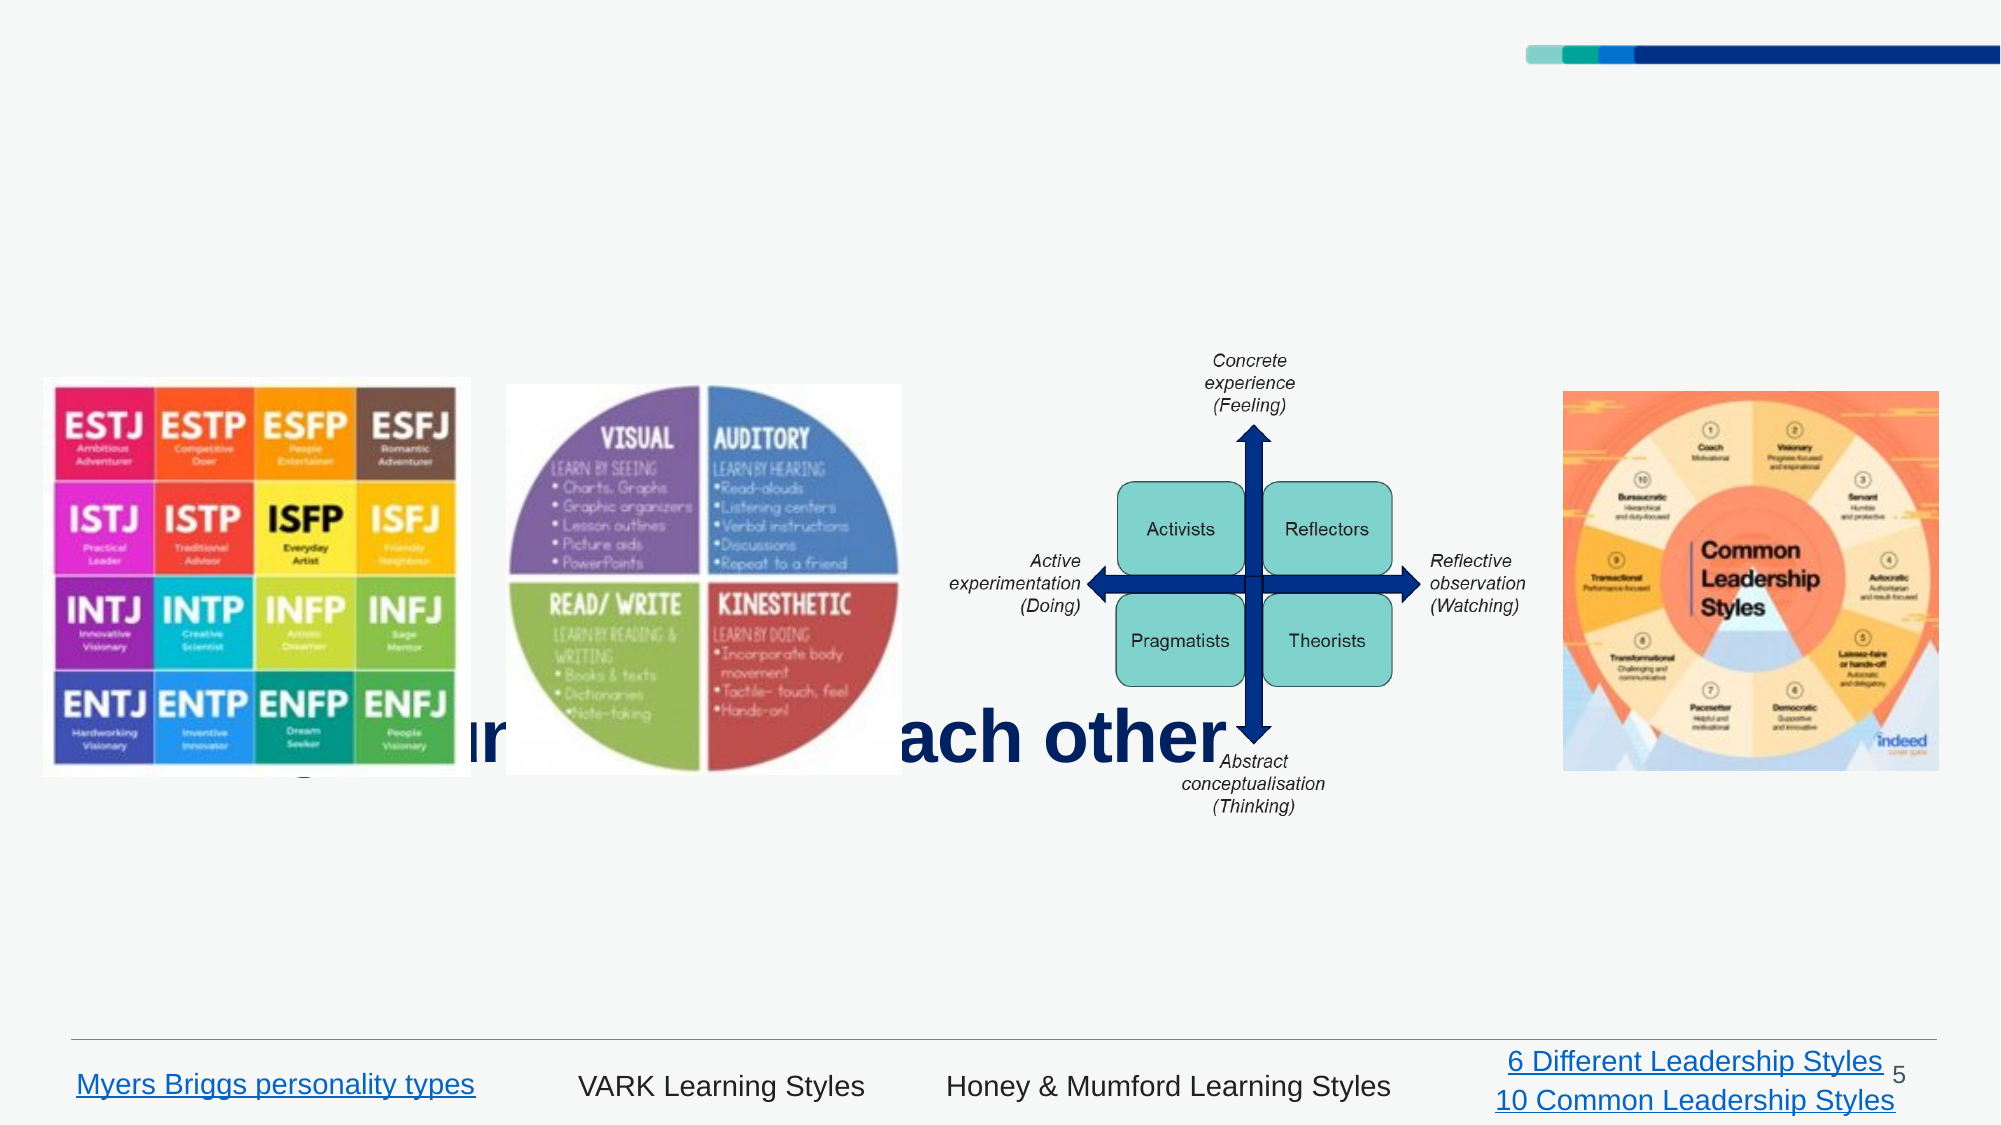

# Getting to understand each other
6 Different Leadership Styles
Myers Briggs personality types
Honey & Mumford Learning Styles
VARK Learning Styles
10 Common Leadership Styles